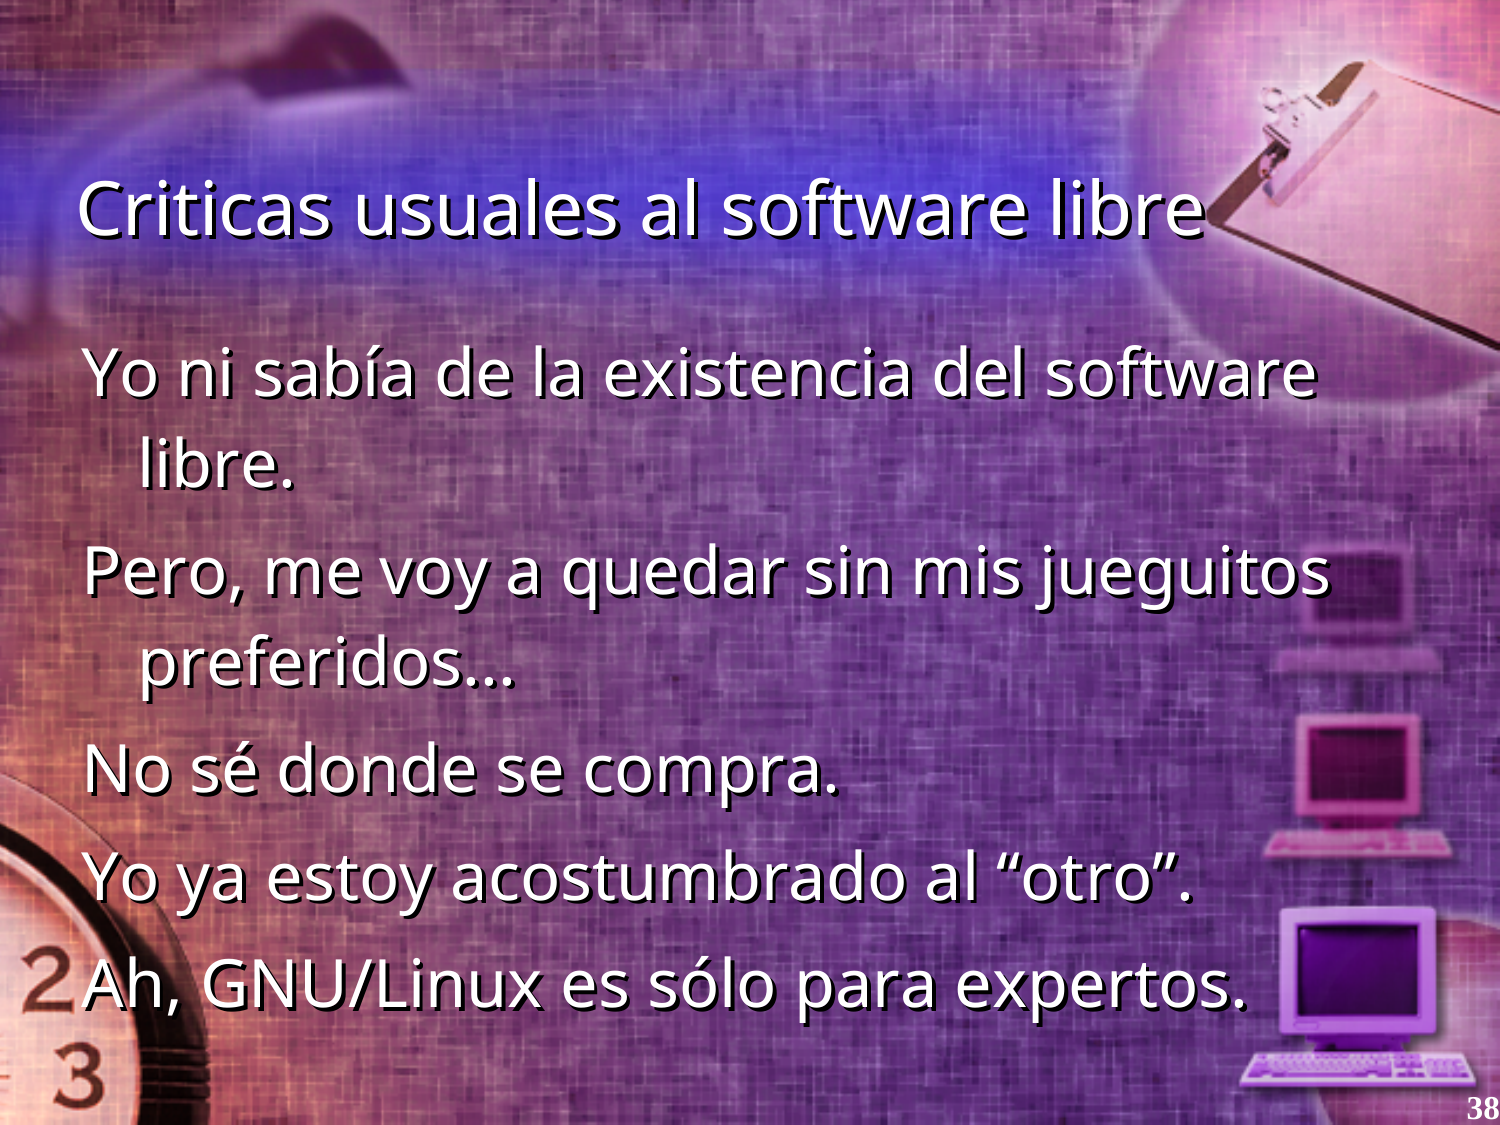

# Criticas usuales al software libre
Yo ni sabía de la existencia del software libre.
Pero, me voy a quedar sin mis jueguitos preferidos...
No sé donde se compra.
Yo ya estoy acostumbrado al “otro”.
Ah, GNU/Linux es sólo para expertos.
38